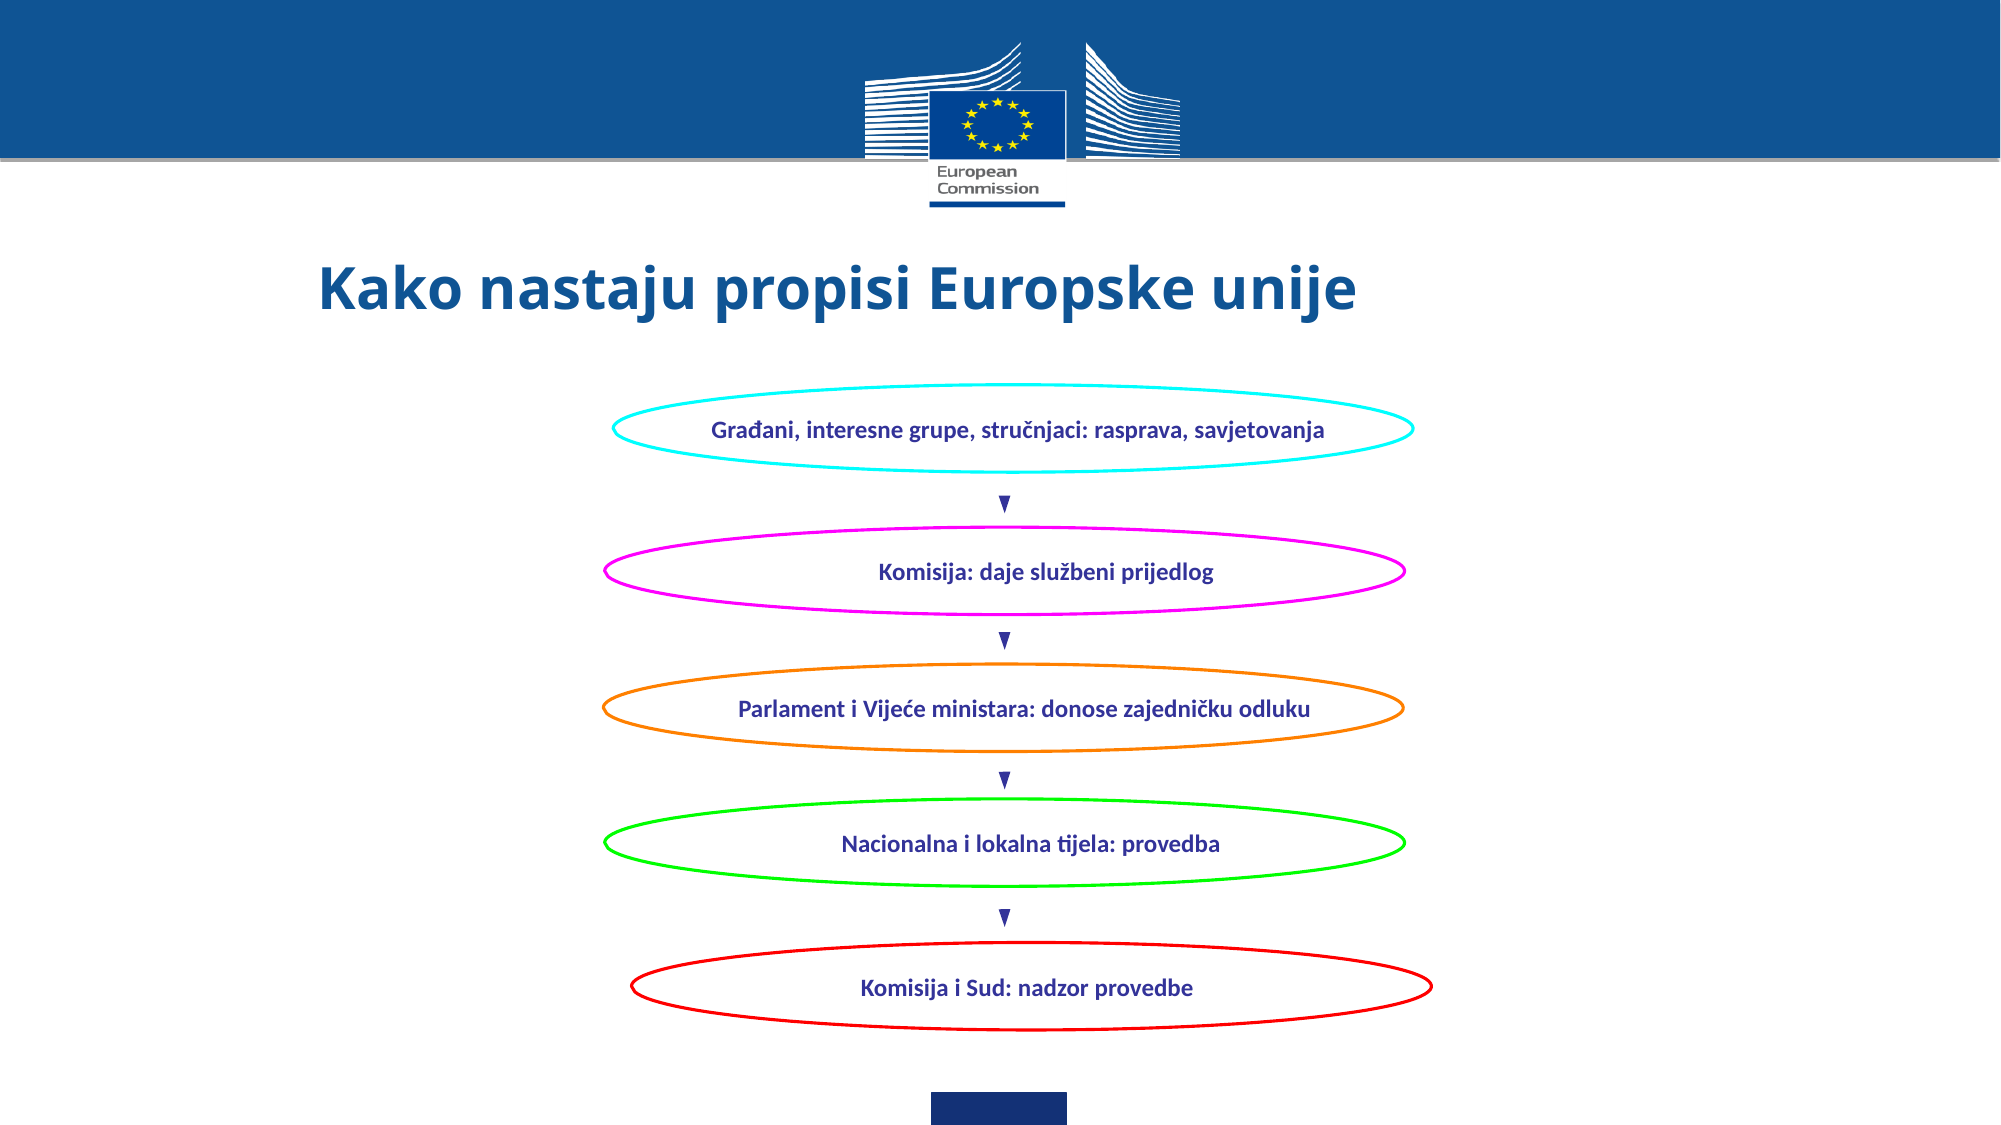

Kako nastaju propisi Europske unije
Građani, interesne grupe, stručnjaci: rasprava, savjetovanja
Komisija: daje službeni prijedlog
Parlament i Vijeće ministara: donose zajedničku odluku
Nacionalna i lokalna tijela: provedba
Komisija i Sud: nadzor provedbe